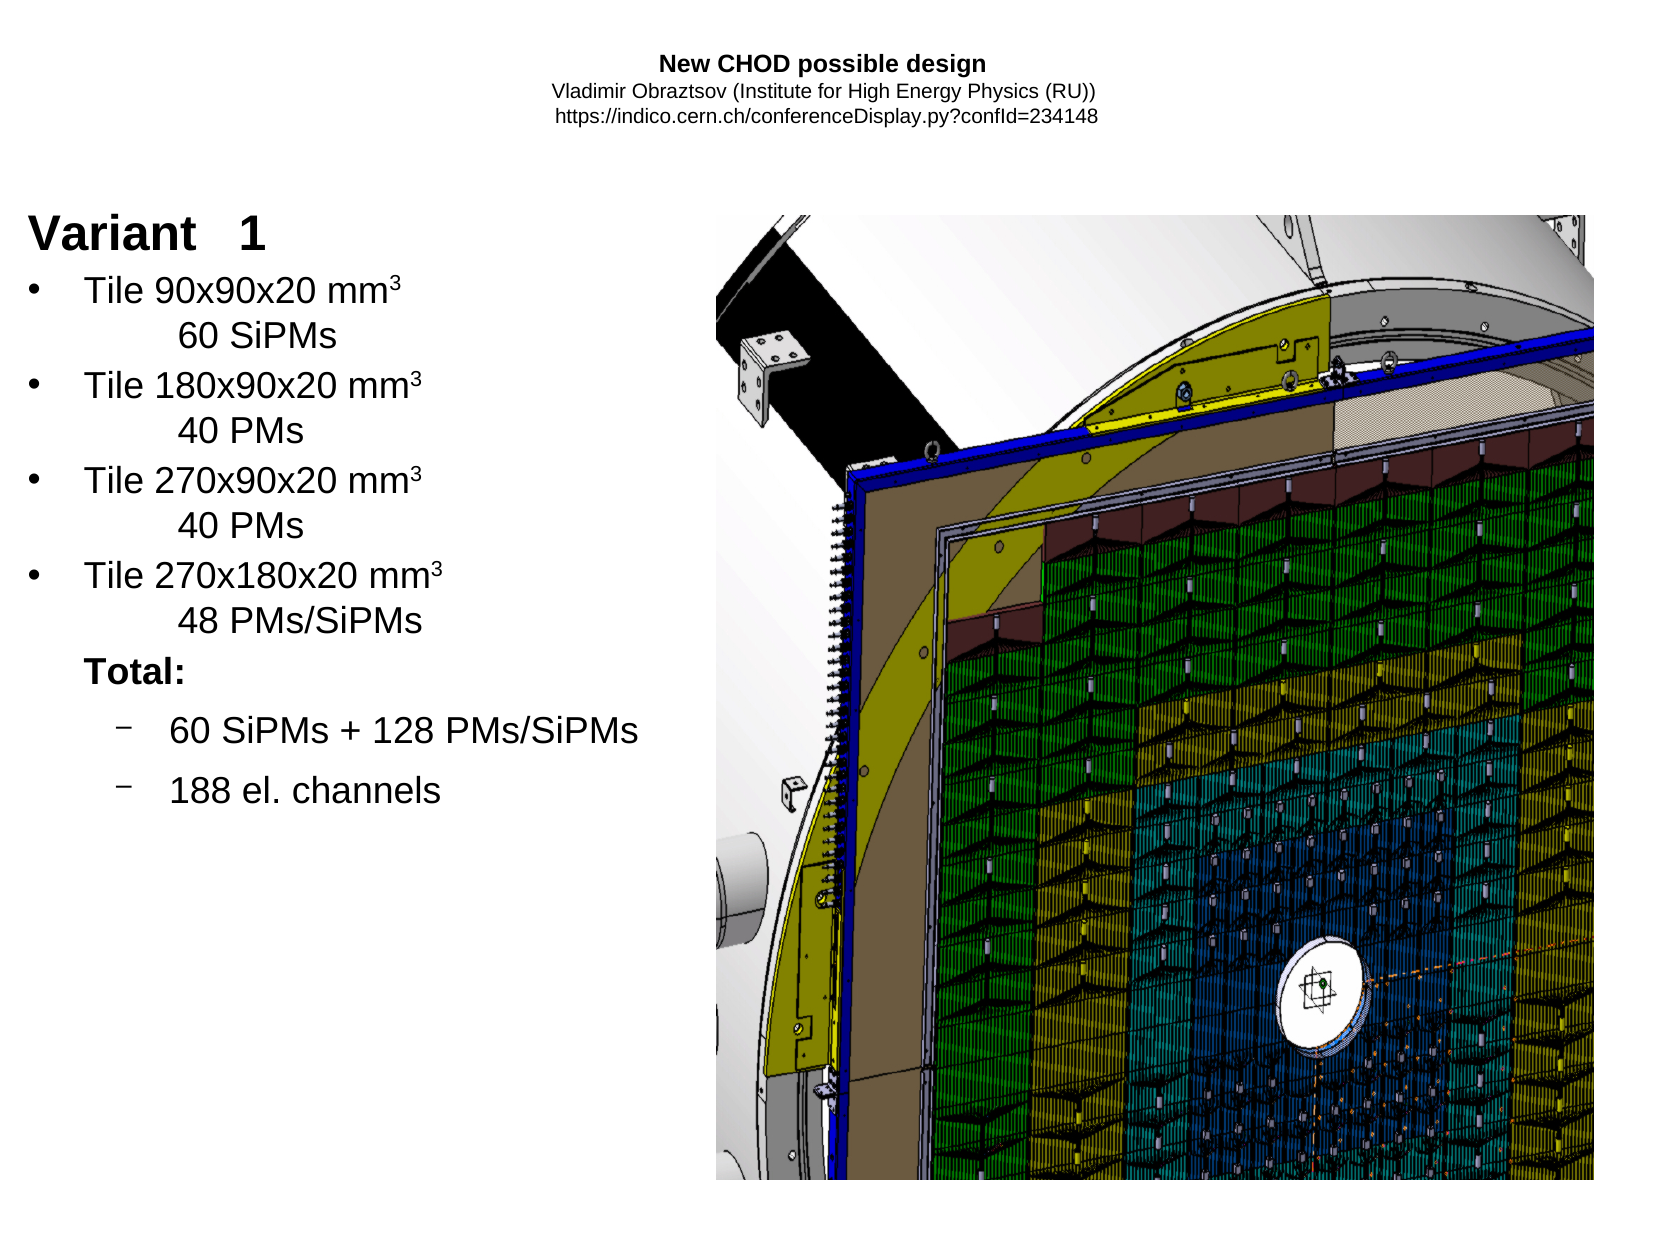

# New CHOD possible design Vladimir Obraztsov (Institute for High Energy Physics (RU)) https://indico.cern.ch/conferenceDisplay.py?confId=234148
Variant 1
Tile 90х90х20 mm3
	60 SiPMs
Tile 180х90х20 mm3
	40 PMs
Tile 270х90х20 mm3
	40 PMs
Tile 270х180х20 mm3
	48 PMs/SiPMs
Total:
60 SiPMs + 128 PMs/SiPMs
188 el. channels